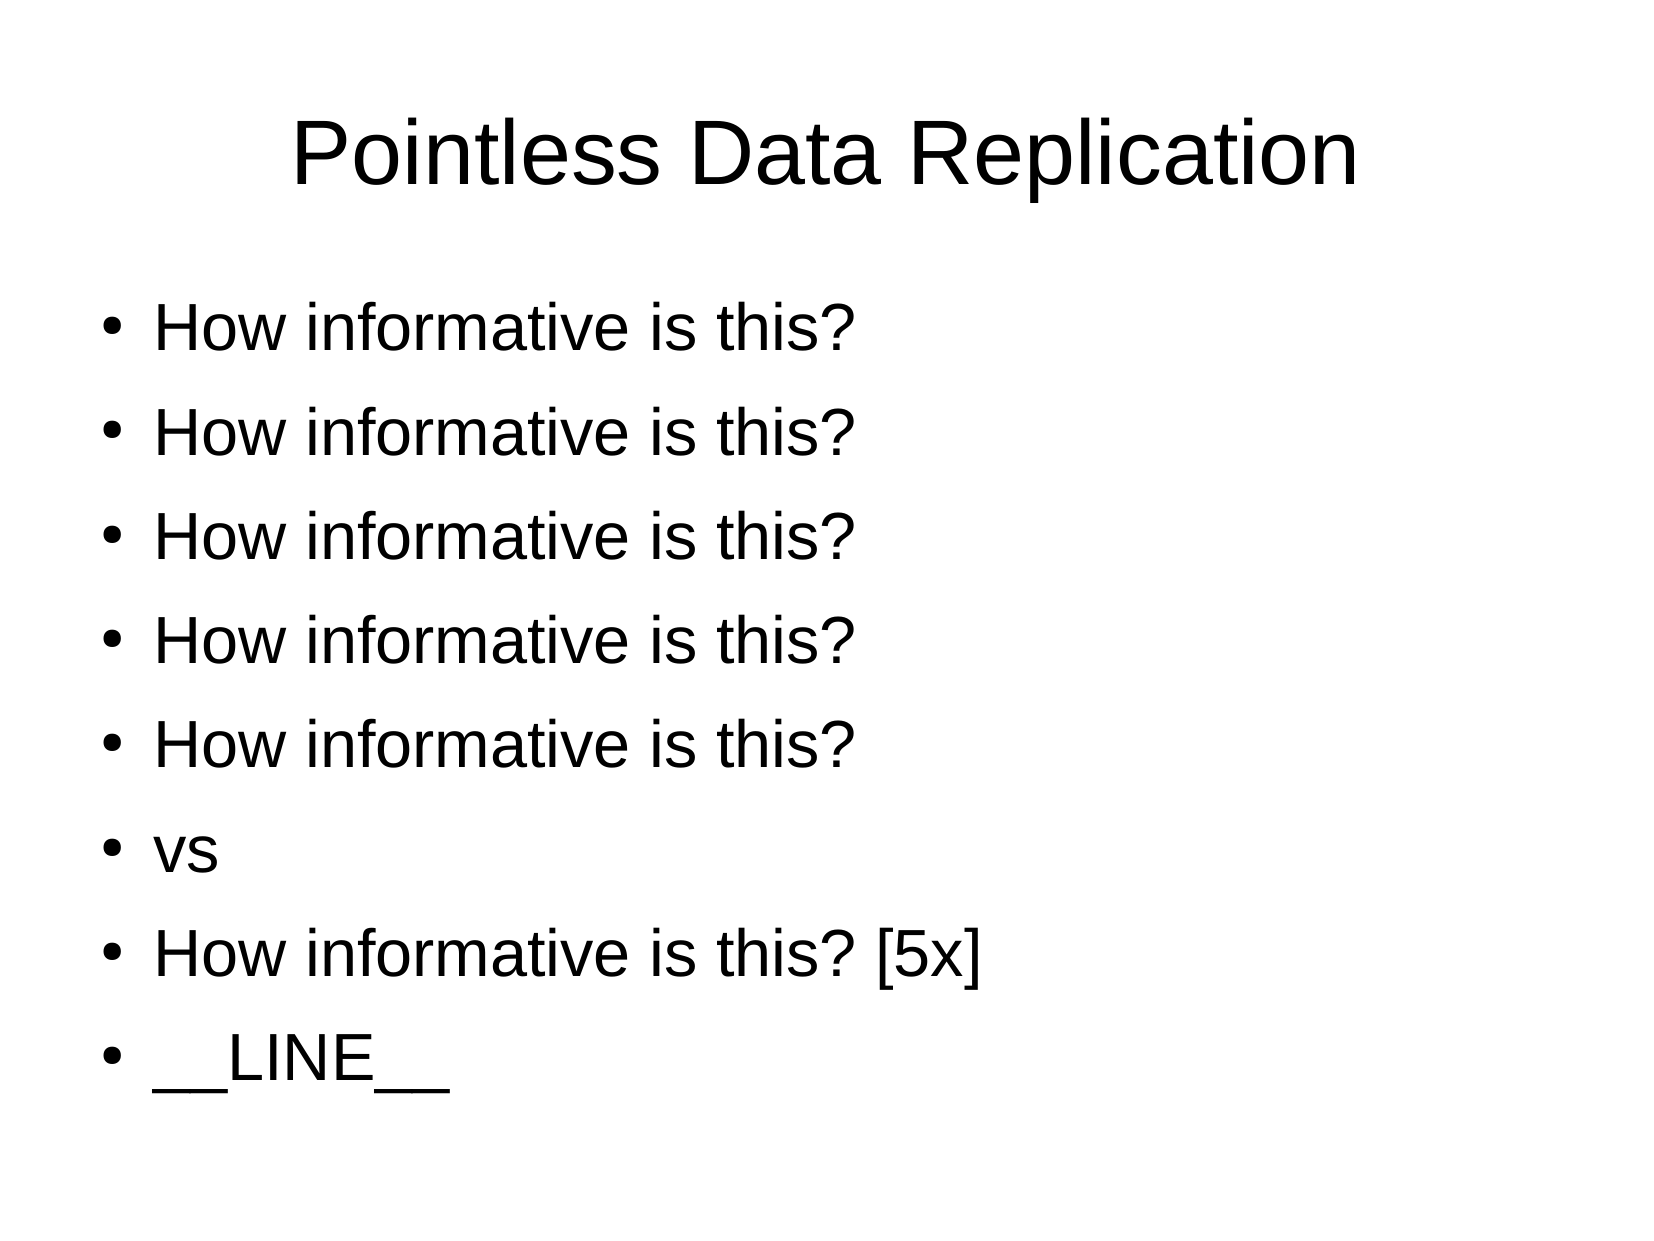

# Pointless Data Replication
How informative is this?
How informative is this?
How informative is this?
How informative is this?
How informative is this?
vs
How informative is this? [5x]
__LINE__